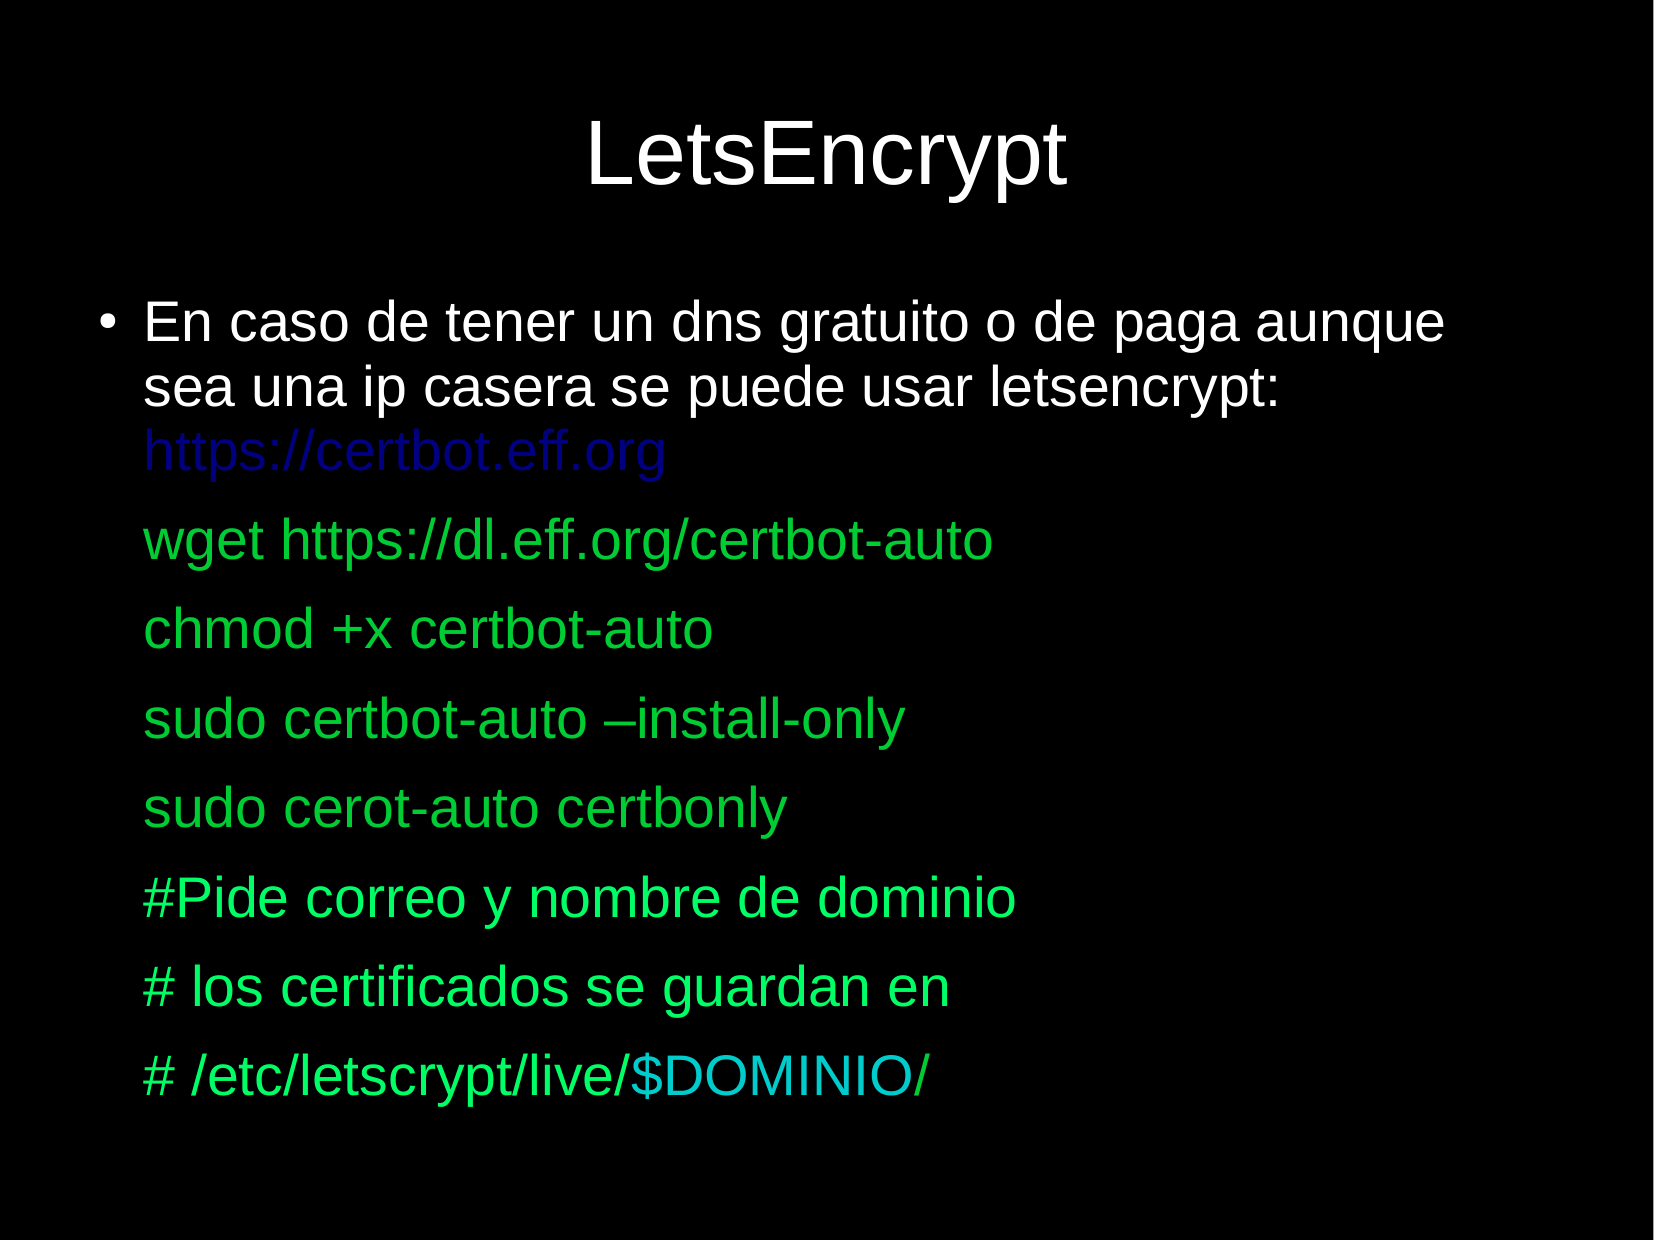

# LetsEncrypt
En caso de tener un dns gratuito o de paga aunque sea una ip casera se puede usar letsencrypt: https://certbot.eff.org
wget https://dl.eff.org/certbot-auto
chmod +x certbot-auto
sudo certbot-auto –install-only
sudo cerot-auto certbonly
#Pide correo y nombre de dominio
# los certificados se guardan en
# /etc/letscrypt/live/$DOMINIO/